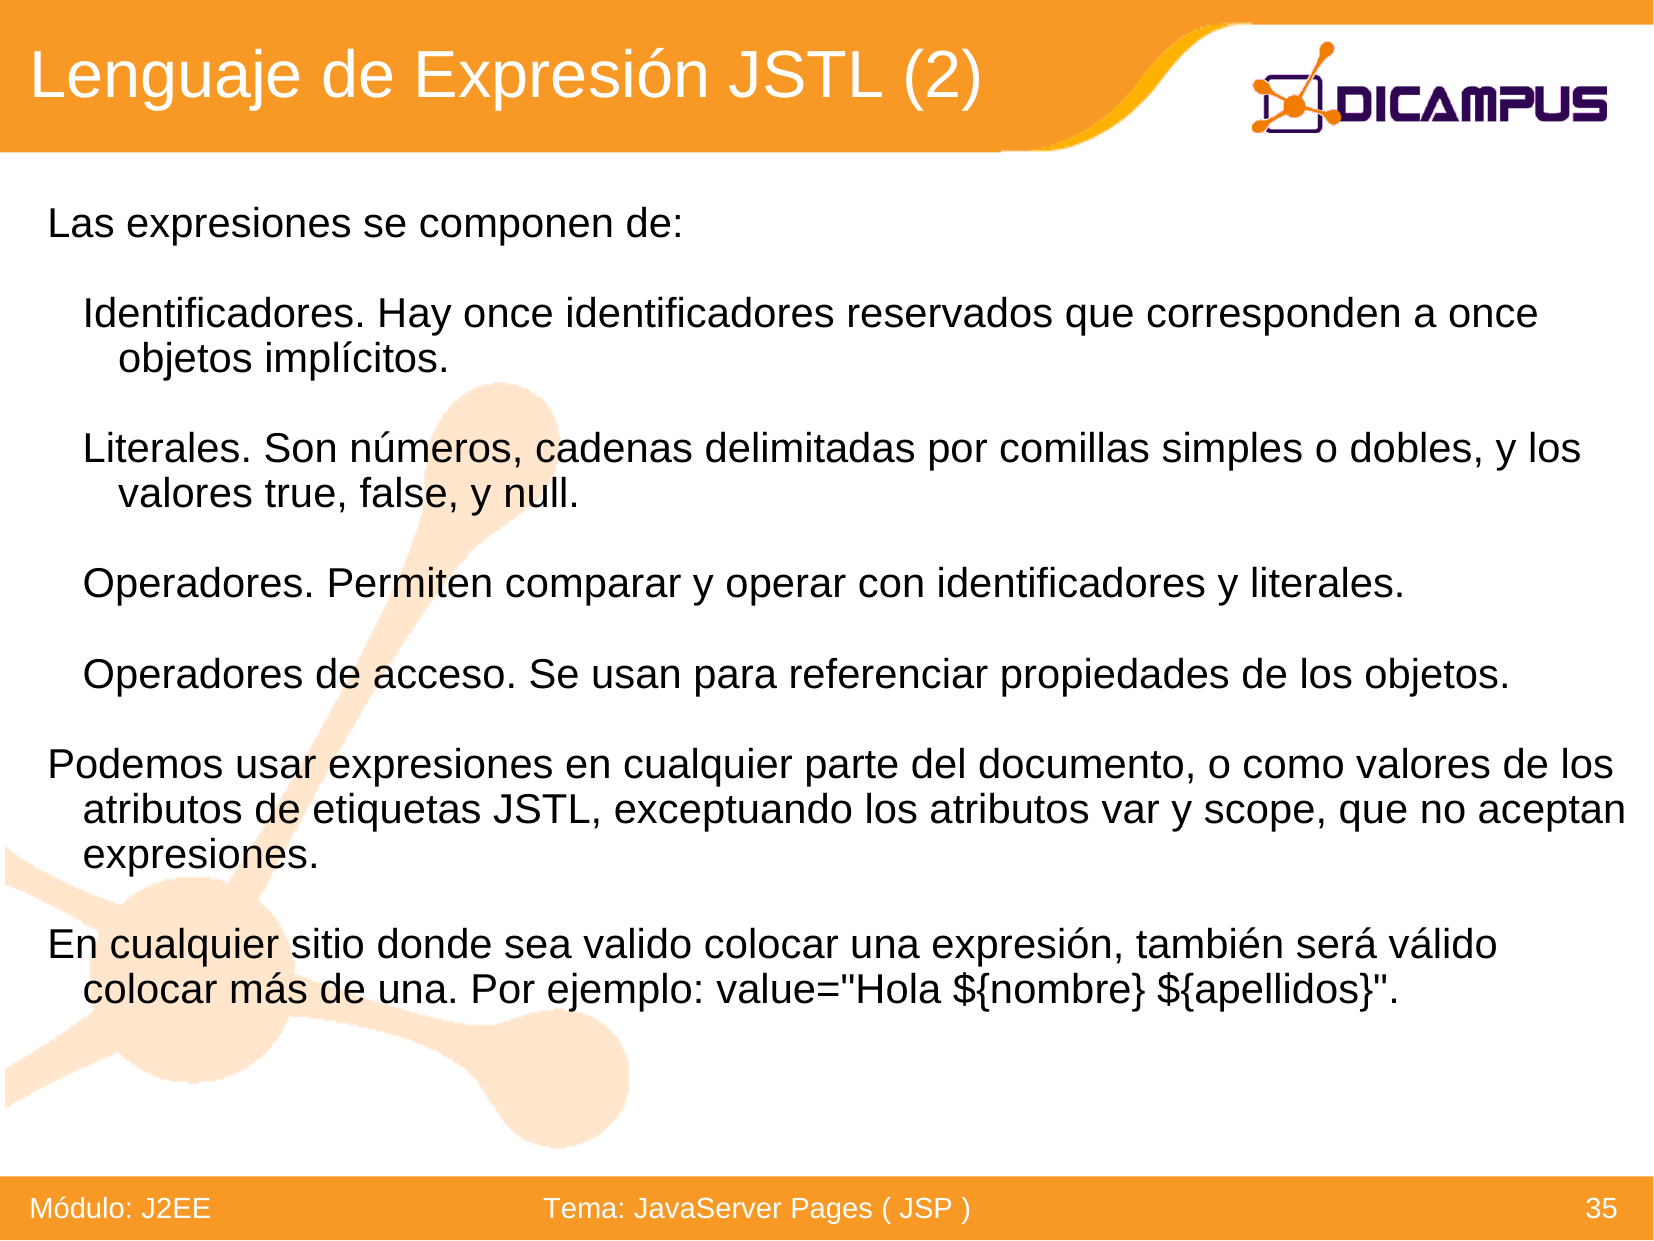

Lenguaje de Expresión JSTL (2)
Las expresiones se componen de:
Identificadores. Hay once identificadores reservados que corresponden a once objetos implícitos.
Literales. Son números, cadenas delimitadas por comillas simples o dobles, y los valores true, false, y null.
Operadores. Permiten comparar y operar con identificadores y literales.
Operadores de acceso. Se usan para referenciar propiedades de los objetos.
Podemos usar expresiones en cualquier parte del documento, o como valores de los atributos de etiquetas JSTL, exceptuando los atributos var y scope, que no aceptan expresiones.
En cualquier sitio donde sea valido colocar una expresión, también será válido colocar más de una. Por ejemplo: value="Hola ${nombre} ${apellidos}".
Módulo: J2EE
Tema: JavaServer Pages ( JSP )